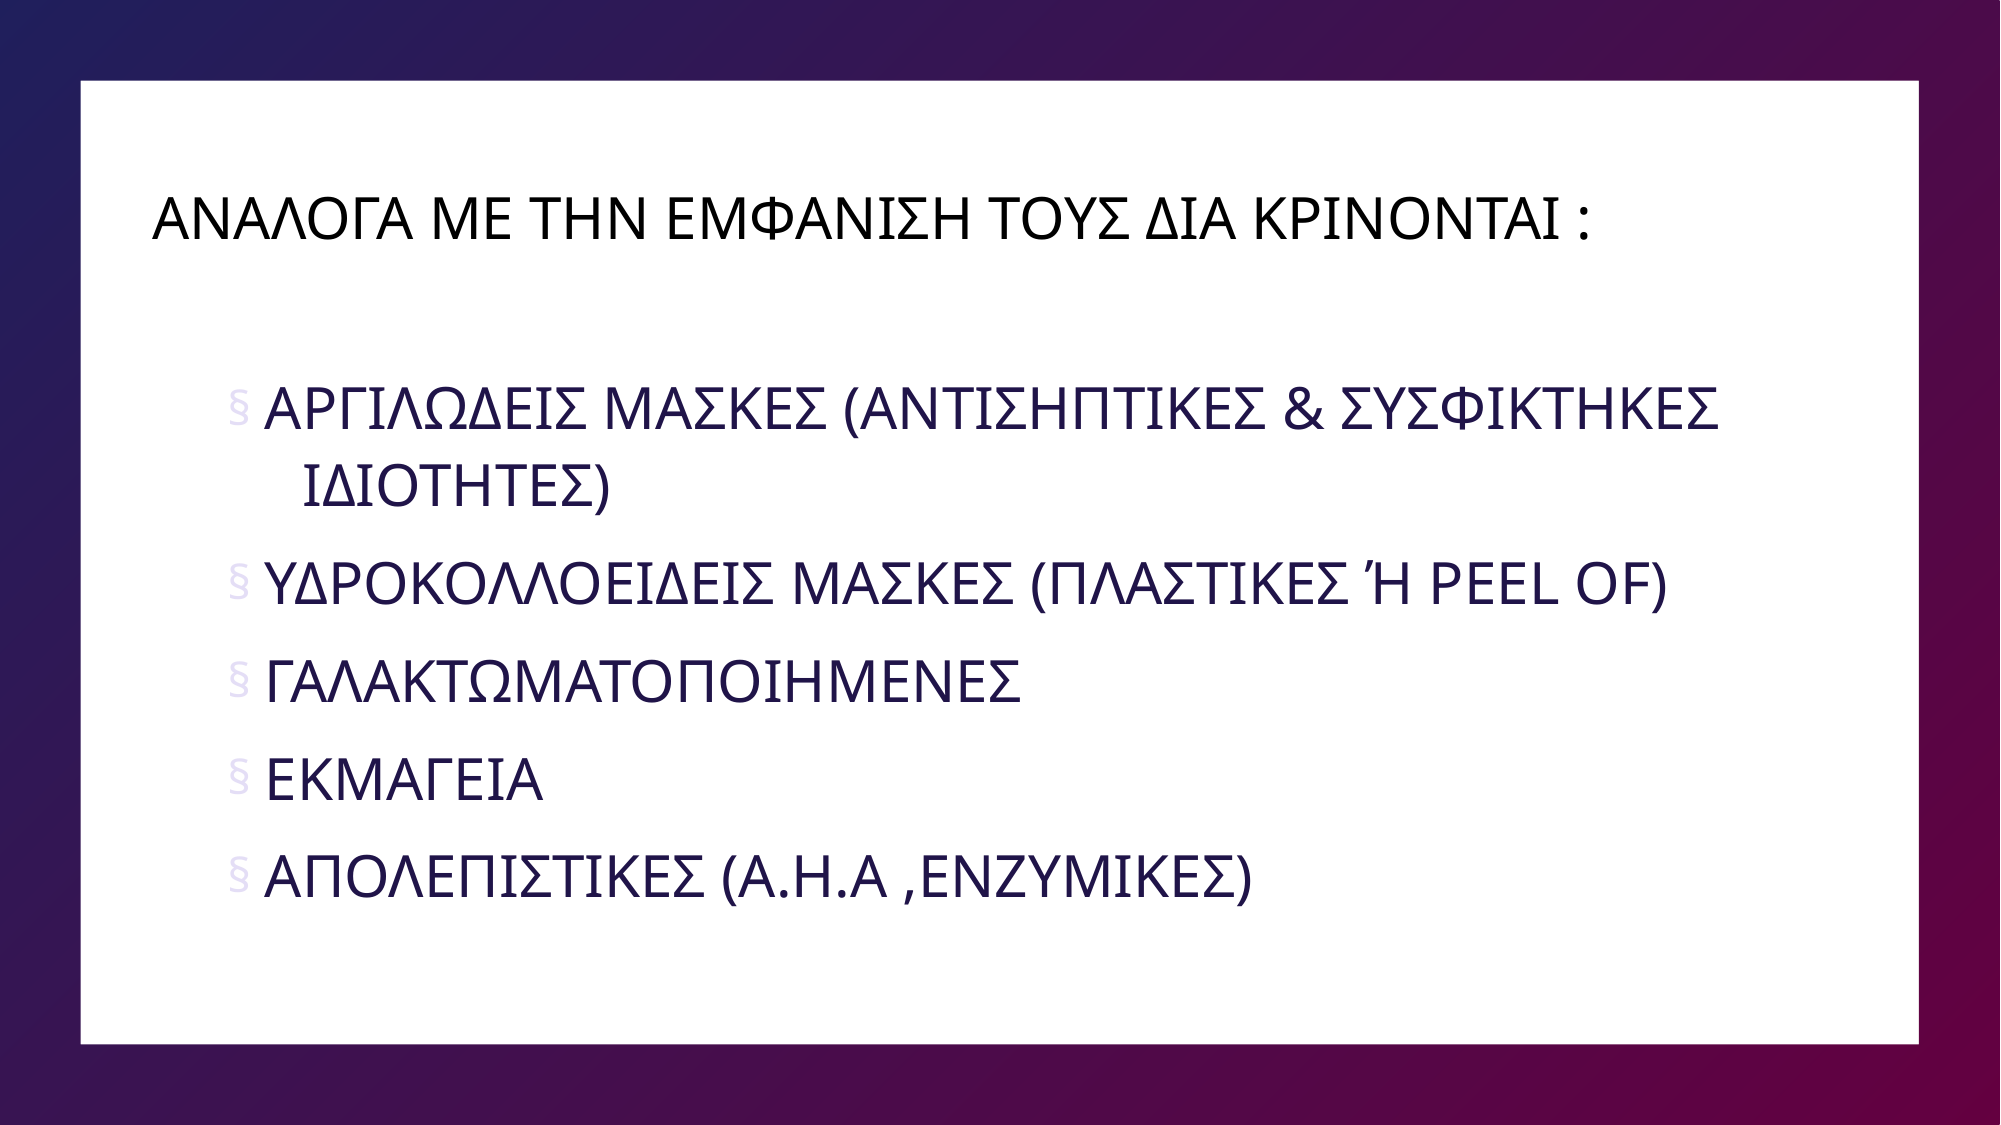

# ΑΝΑΛΟΓΑ ΜΕ ΤΗΝ ΕΜΦΑΝΙΣΗ ΤΟΥΣ ΔΙΑ ΚΡΙΝΟΝΤΑΙ :
ΑΡΓΙΛΩΔΕΙΣ ΜΑΣΚΕΣ (ΑΝΤΙΣΗΠΤΙΚΕΣ & ΣΥΣΦΙΚΤΗΚΕΣ ΙΔΙΟΤΗΤΕΣ)
ΥΔΡΟΚΟΛΛΟΕΙΔΕΙΣ ΜΑΣΚΕΣ (ΠΛΑΣΤΙΚΕΣ Ή PEEL OF)
ΓΑΛΑΚΤΩΜΑΤΟΠΟΙΗΜΕΝΕΣ
ΕΚΜΑΓΕΙΑ
ΑΠΟΛΕΠΙΣΤΙΚΕΣ (Α.Η.Α ,ΕΝΖΥΜΙΚΕΣ)